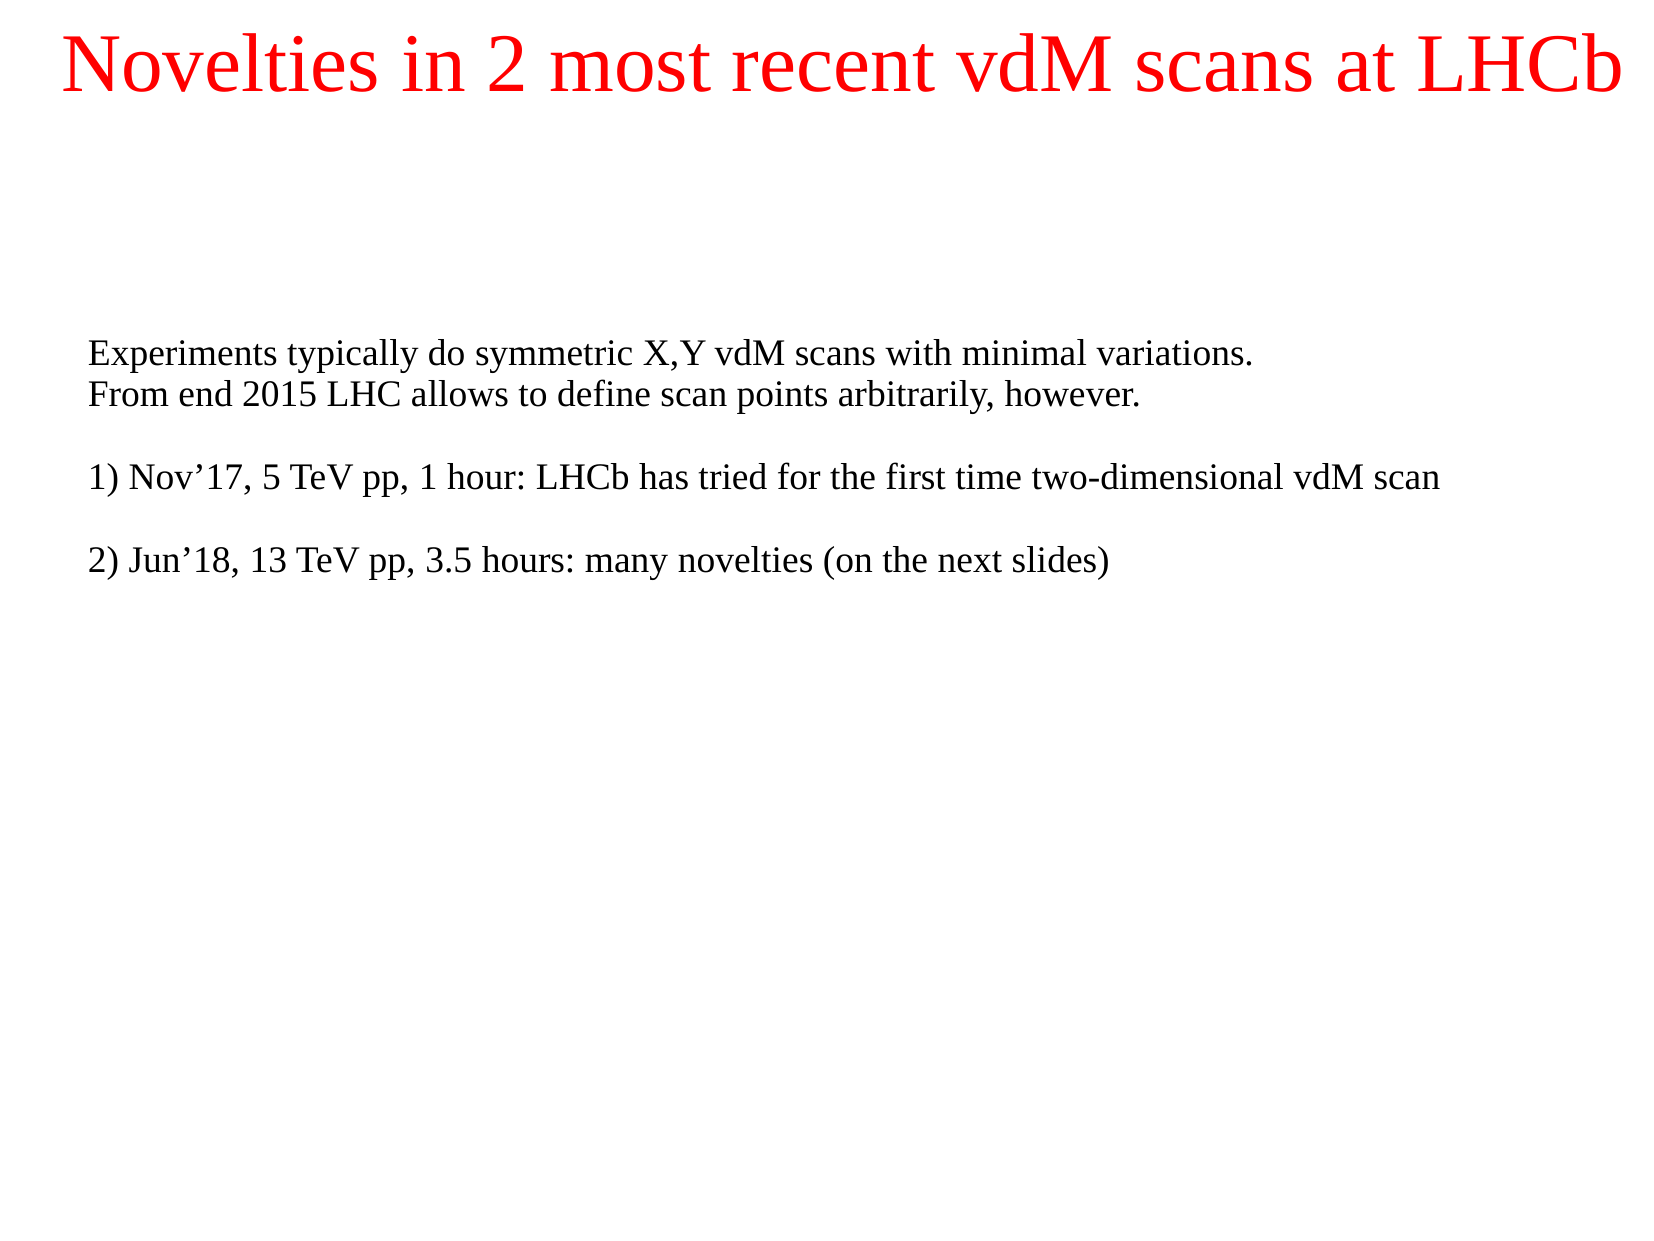

Novelties in 2 most recent vdM scans at LHCb
Experiments typically do symmetric X,Y vdM scans with minimal variations.
From end 2015 LHC allows to define scan points arbitrarily, however.
1) Nov’17, 5 TeV pp, 1 hour: LHCb has tried for the first time two-dimensional vdM scan
2) Jun’18, 13 TeV pp, 3.5 hours: many novelties (on the next slides)